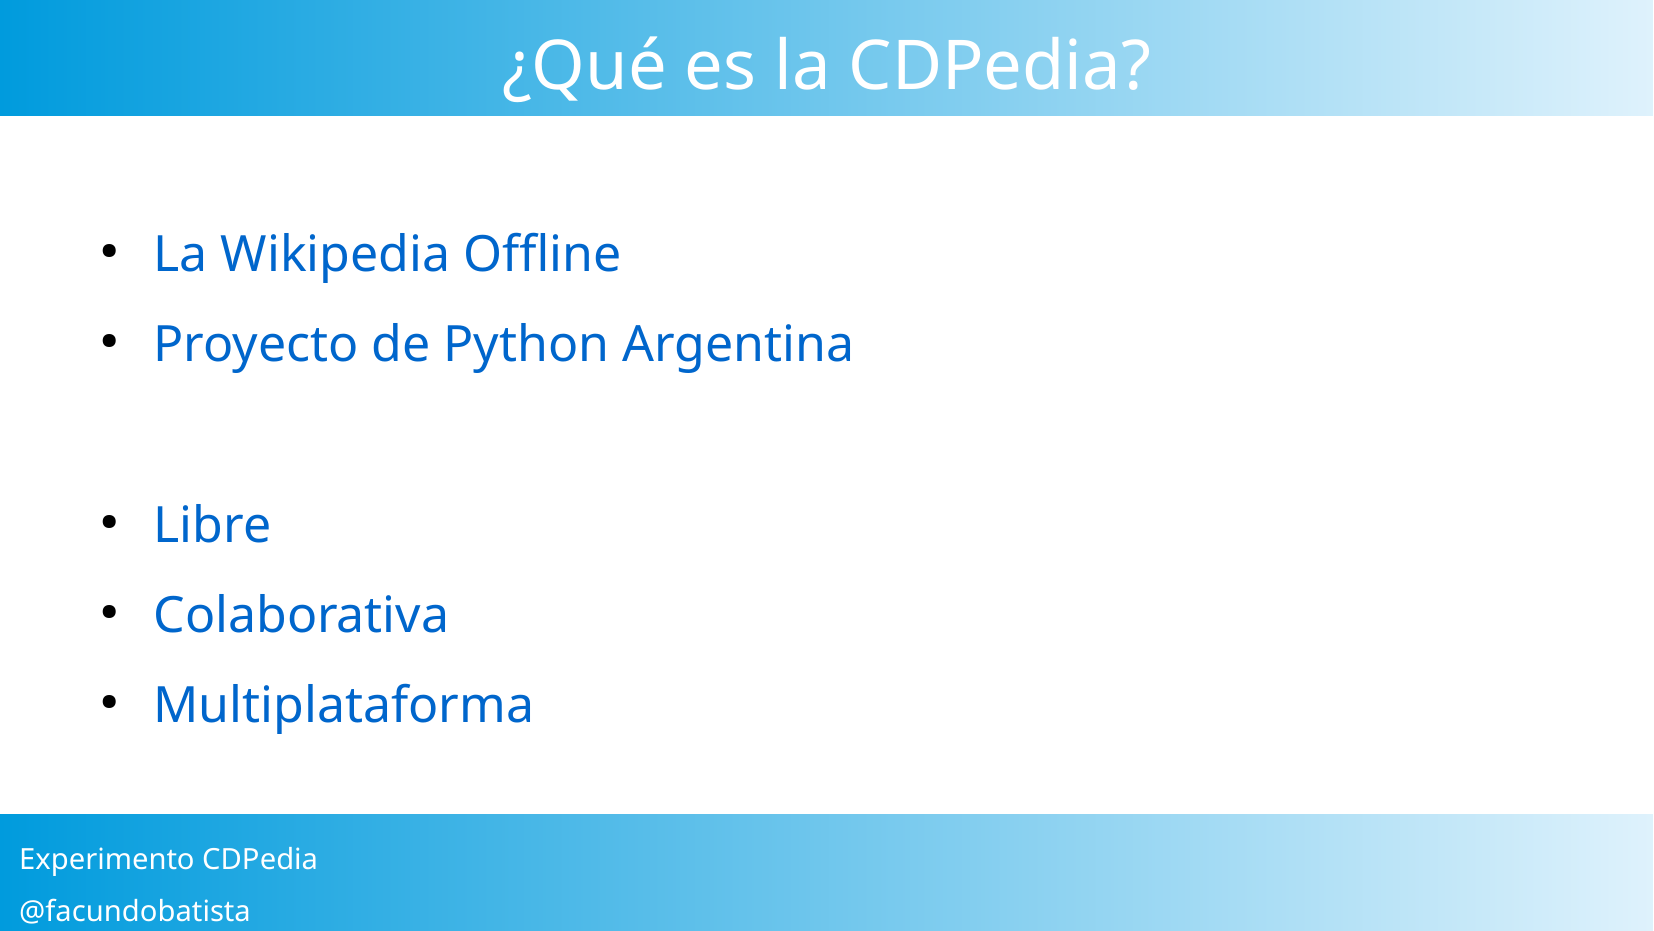

# ¿Qué es la CDPedia?
La Wikipedia Offline
Proyecto de Python Argentina
Libre
Colaborativa
Multiplataforma